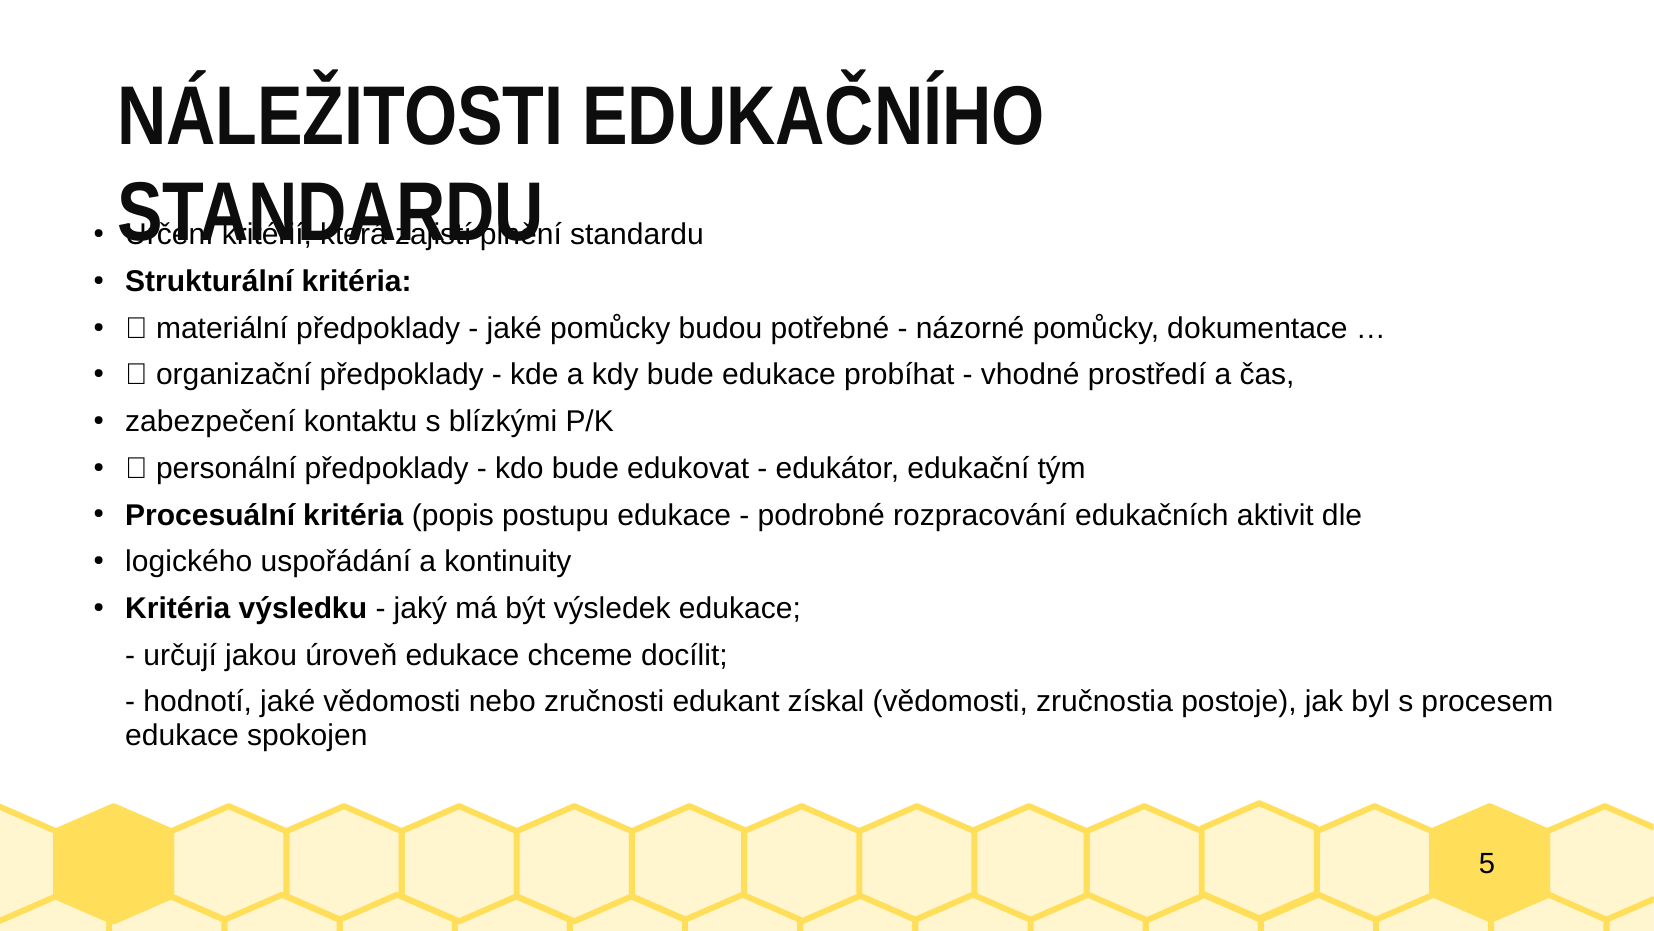

#
NÁLEŽITOSTI EDUKAČNÍHO STANDARDU
Určení kritérií, která zajistí plnění standardu
Strukturální kritéria:
 materiální předpoklady - jaké pomůcky budou potřebné - názorné pomůcky, dokumentace …
 organizační předpoklady - kde a kdy bude edukace probíhat - vhodné prostředí a čas,
zabezpečení kontaktu s blízkými P/K
 personální předpoklady - kdo bude edukovat - edukátor, edukační tým
Procesuální kritéria (popis postupu edukace - podrobné rozpracování edukačních aktivit dle
logického uspořádání a kontinuity
Kritéria výsledku - jaký má být výsledek edukace;
- určují jakou úroveň edukace chceme docílit;
- hodnotí, jaké vědomosti nebo zručnosti edukant získal (vědomosti, zručnostia postoje), jak byl s procesem edukace spokojen